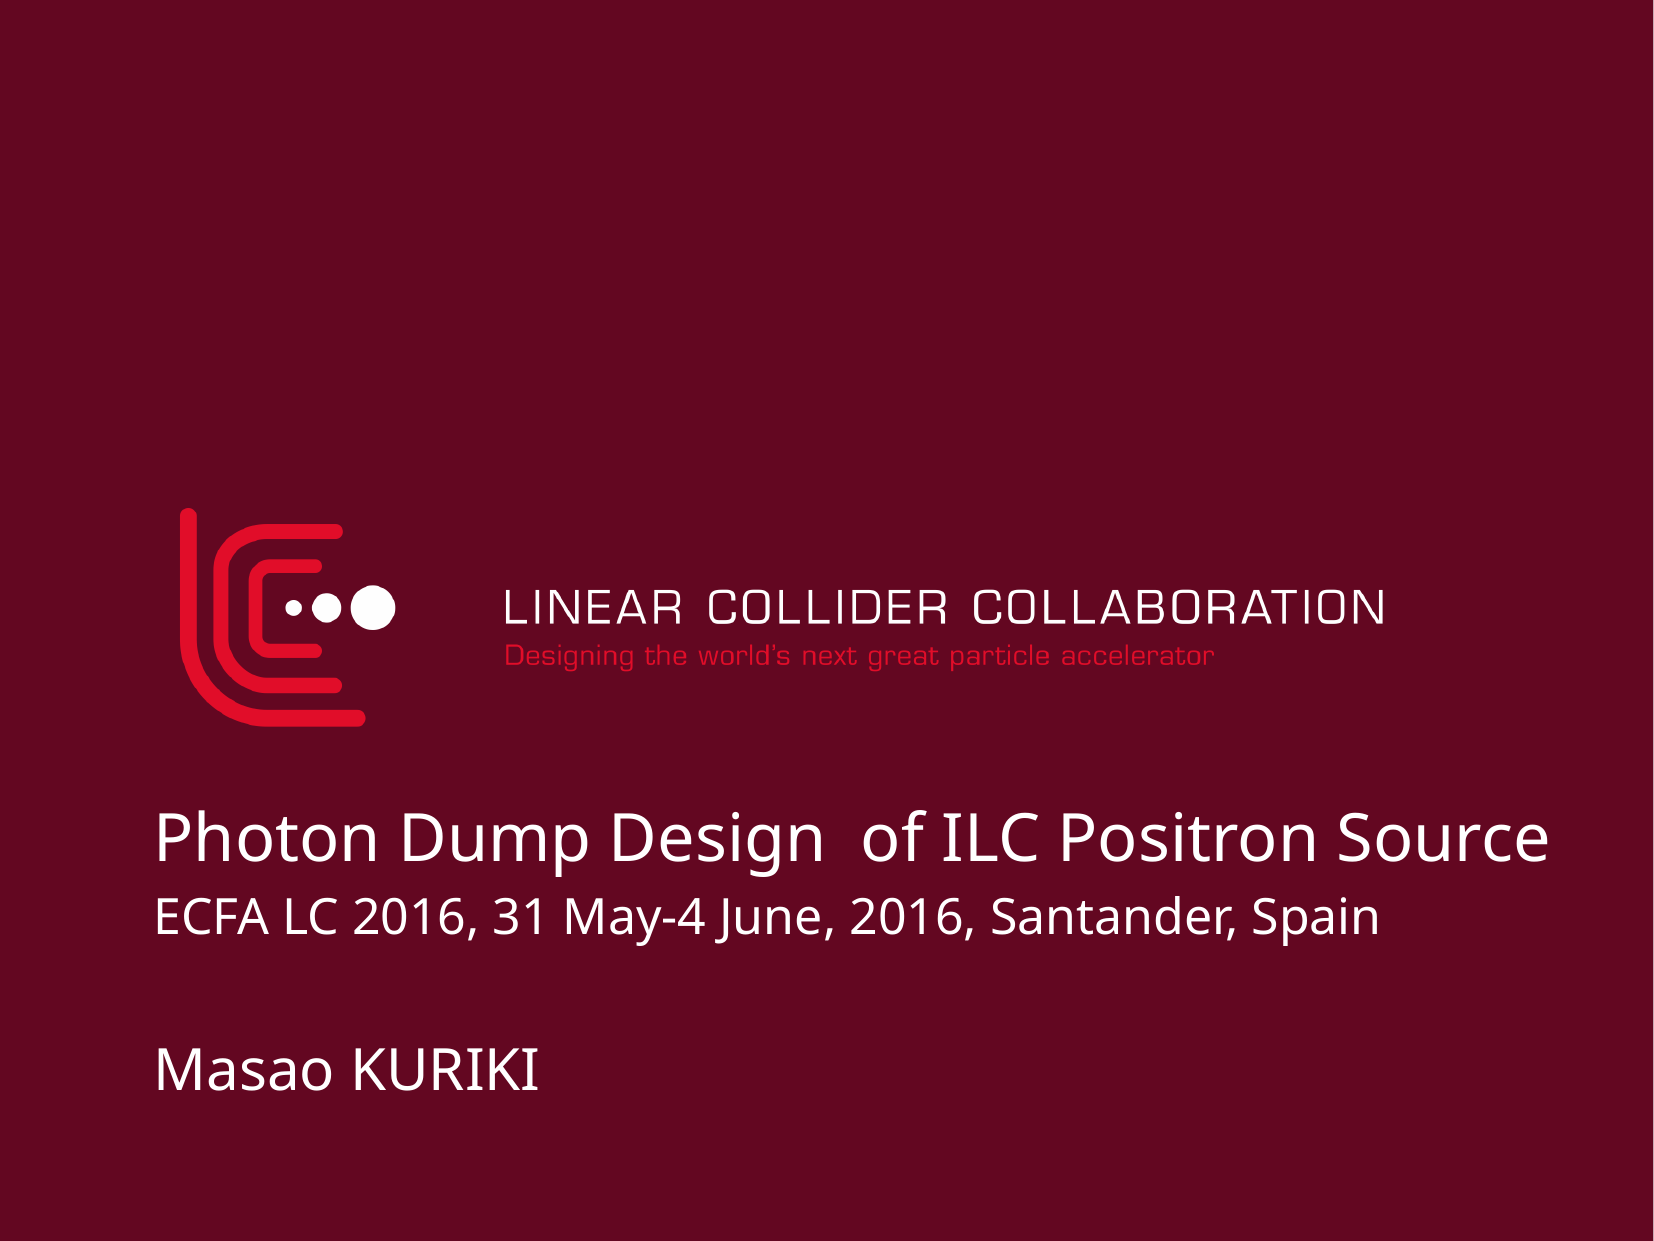

# Photon Dump Design of ILC Positron Source ECFA LC 2016, 31 May-4 June, 2016, Santander, Spain Masao KURIKI